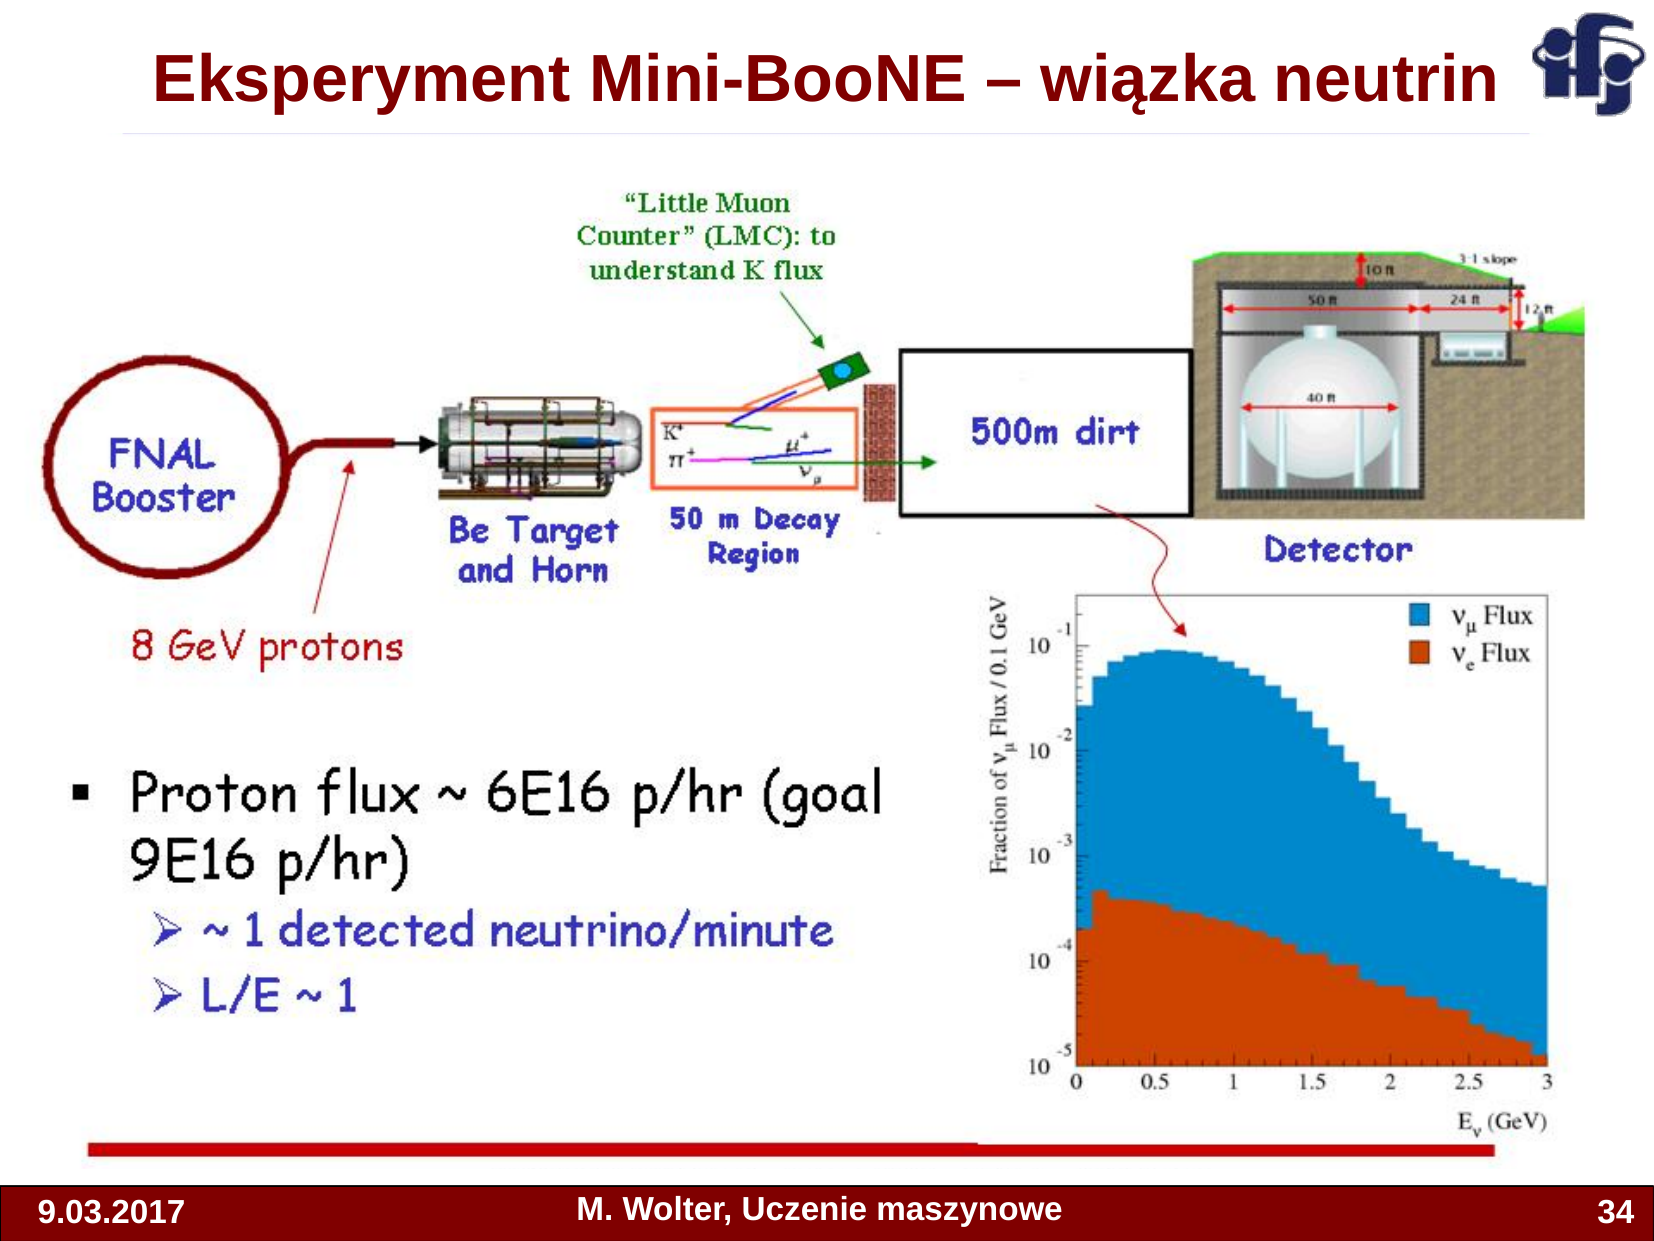

# Eksperyment Mini-BooNE – wiązka neutrin
9.03.2017
Machine Learning, M. Wolter